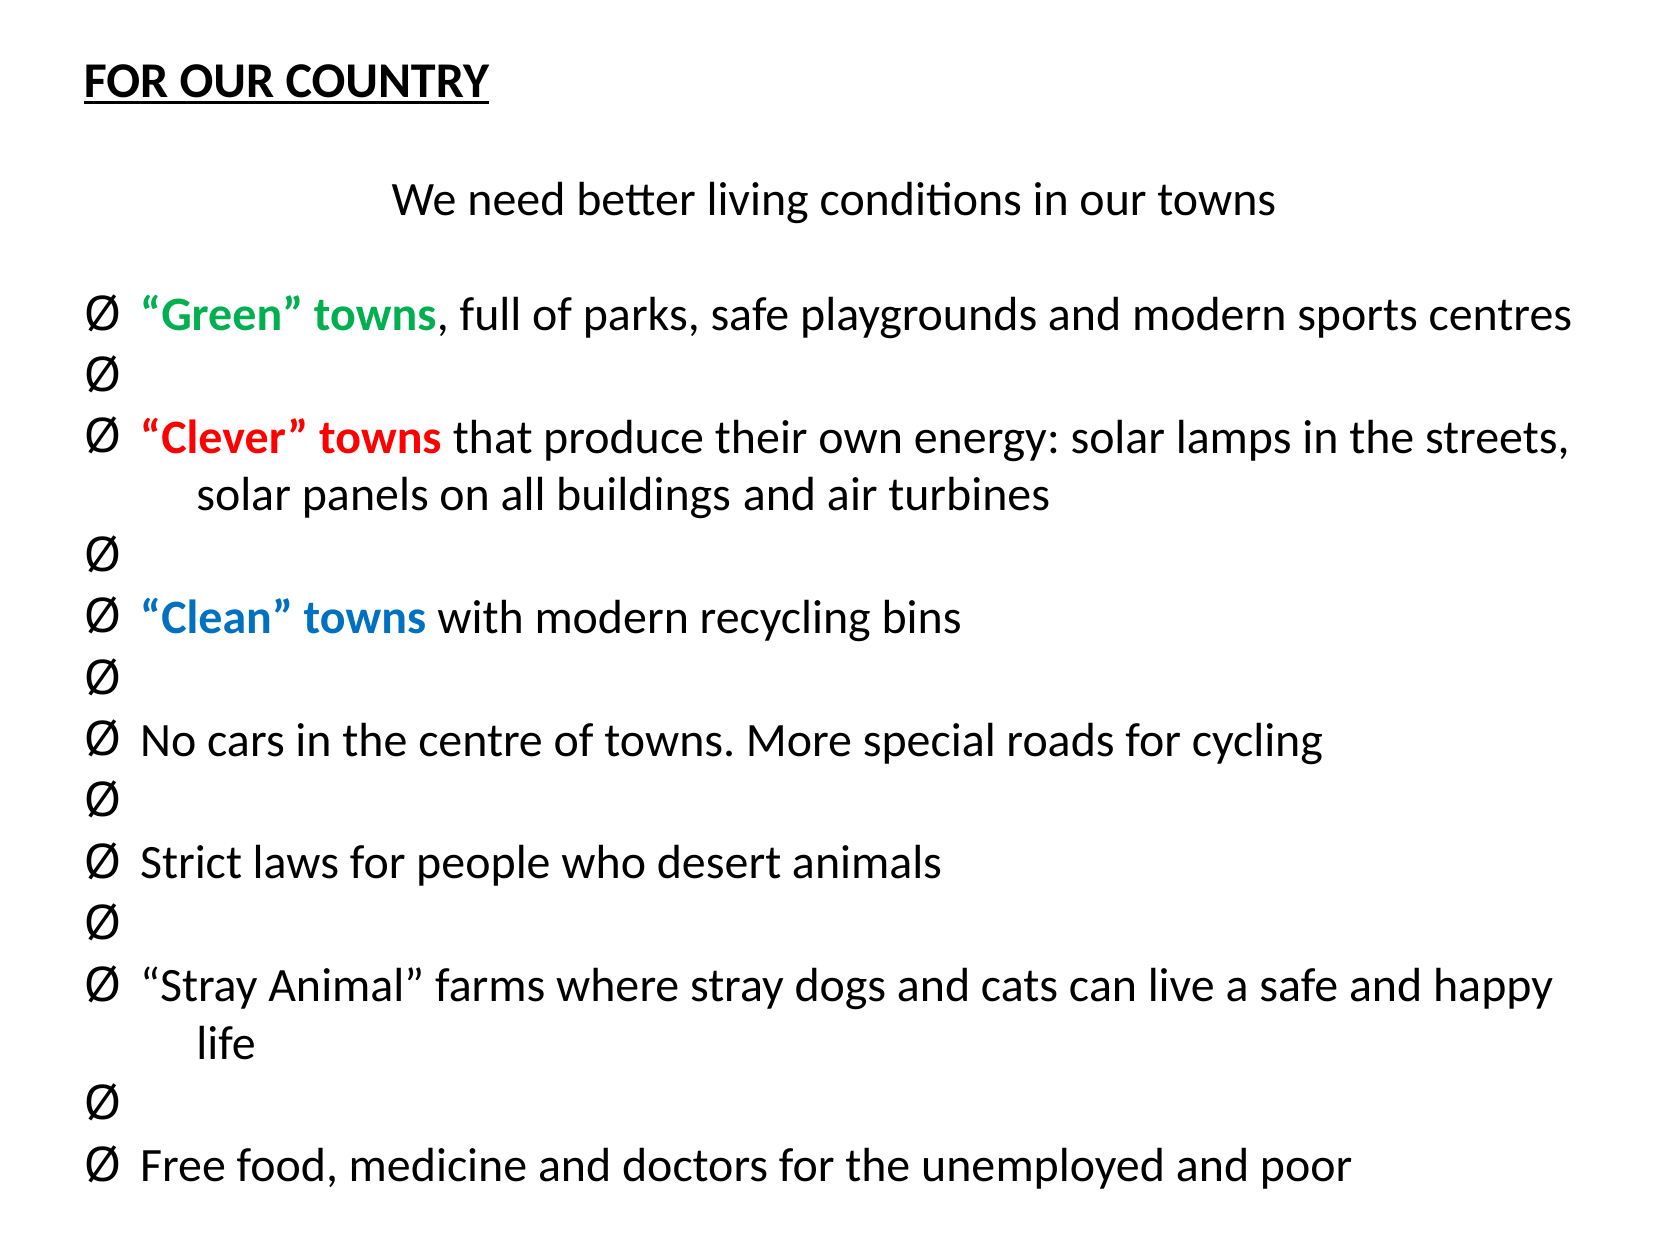

FOR OUR COUNTRY
We need better living conditions in our towns
“Green” towns, full of parks, safe playgrounds and modern sports centres
“Clever” towns that produce their own energy: solar lamps in the streets, solar panels on all buildings and air turbines
“Clean” towns with modern recycling bins
No cars in the centre of towns. More special roads for cycling
Strict laws for people who desert animals
“Stray Animal” farms where stray dogs and cats can live a safe and happy life
Free food, medicine and doctors for the unemployed and poor